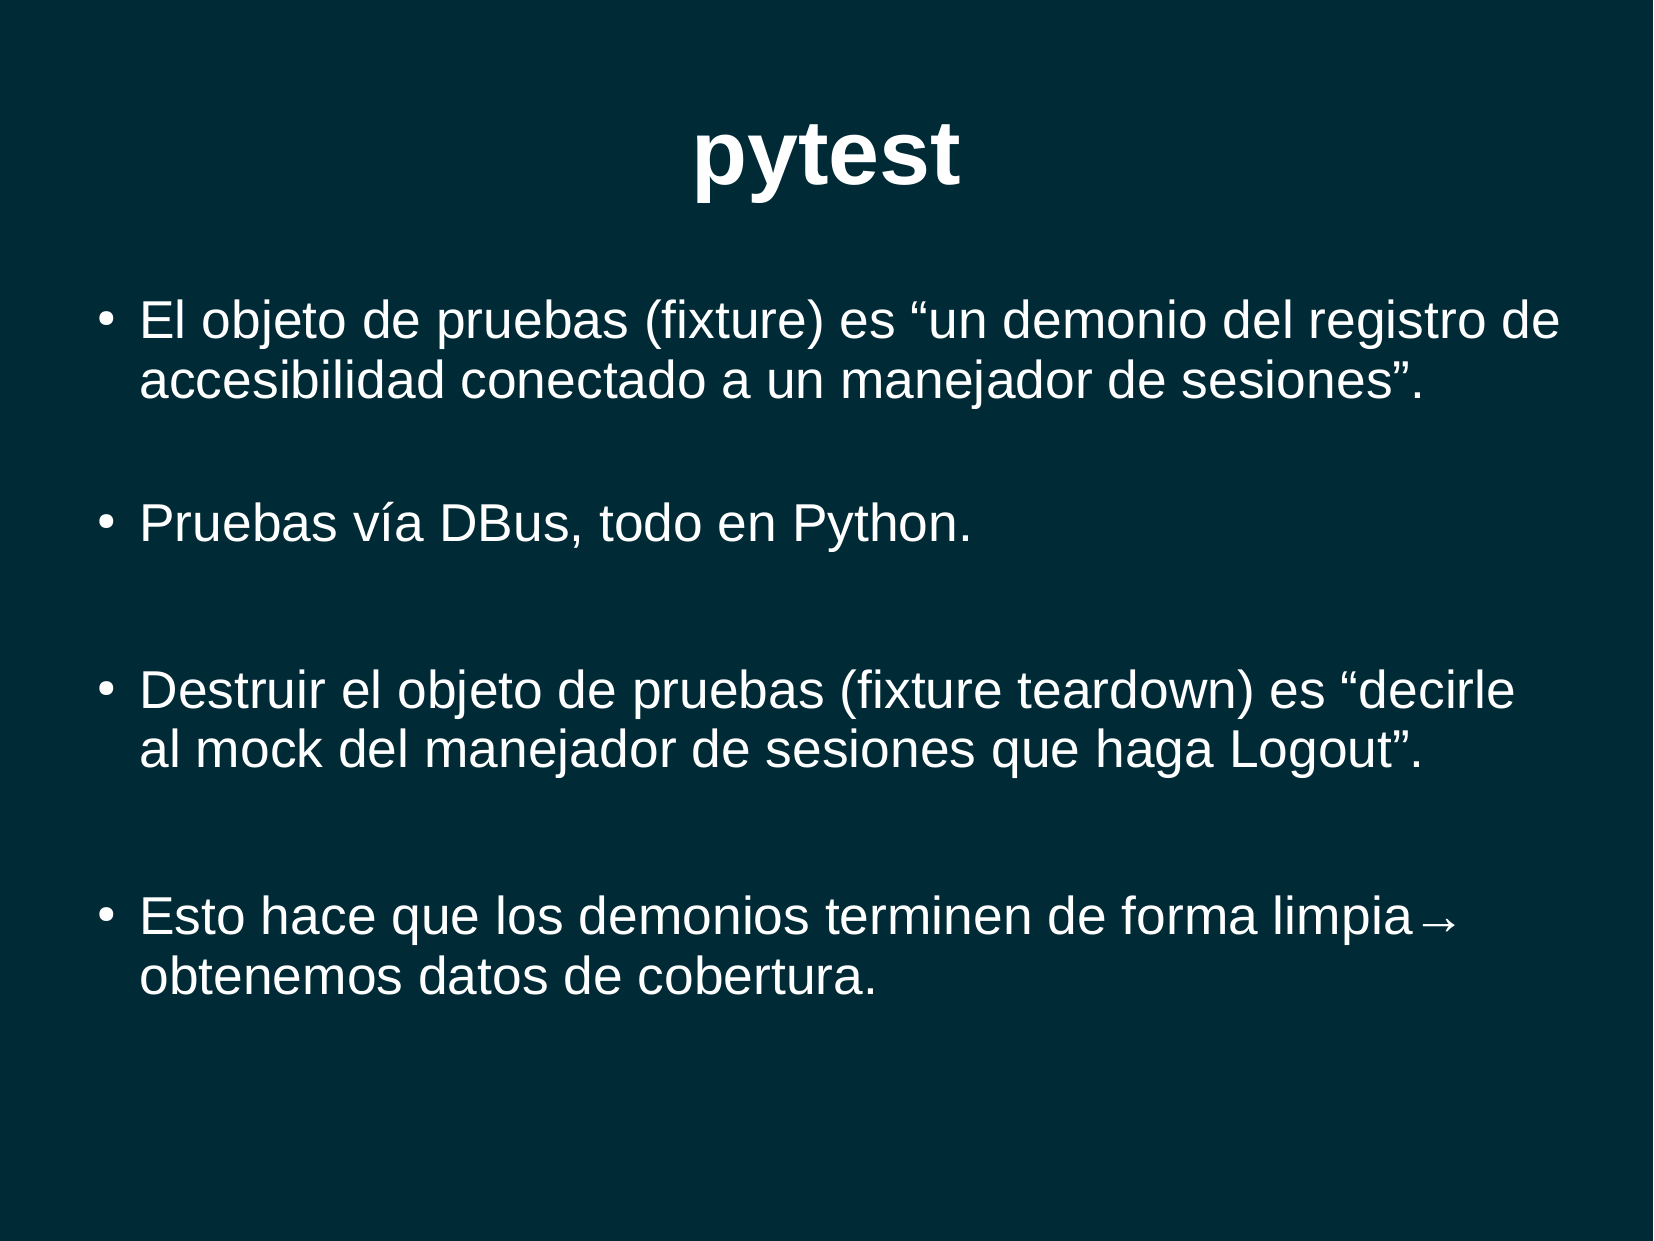

# pytest
El objeto de pruebas (fixture) es “un demonio del registro de accesibilidad conectado a un manejador de sesiones”.
Pruebas vía DBus, todo en Python.
Destruir el objeto de pruebas (fixture teardown) es “decirle al mock del manejador de sesiones que haga Logout”.
Esto hace que los demonios terminen de forma limpia→ obtenemos datos de cobertura.